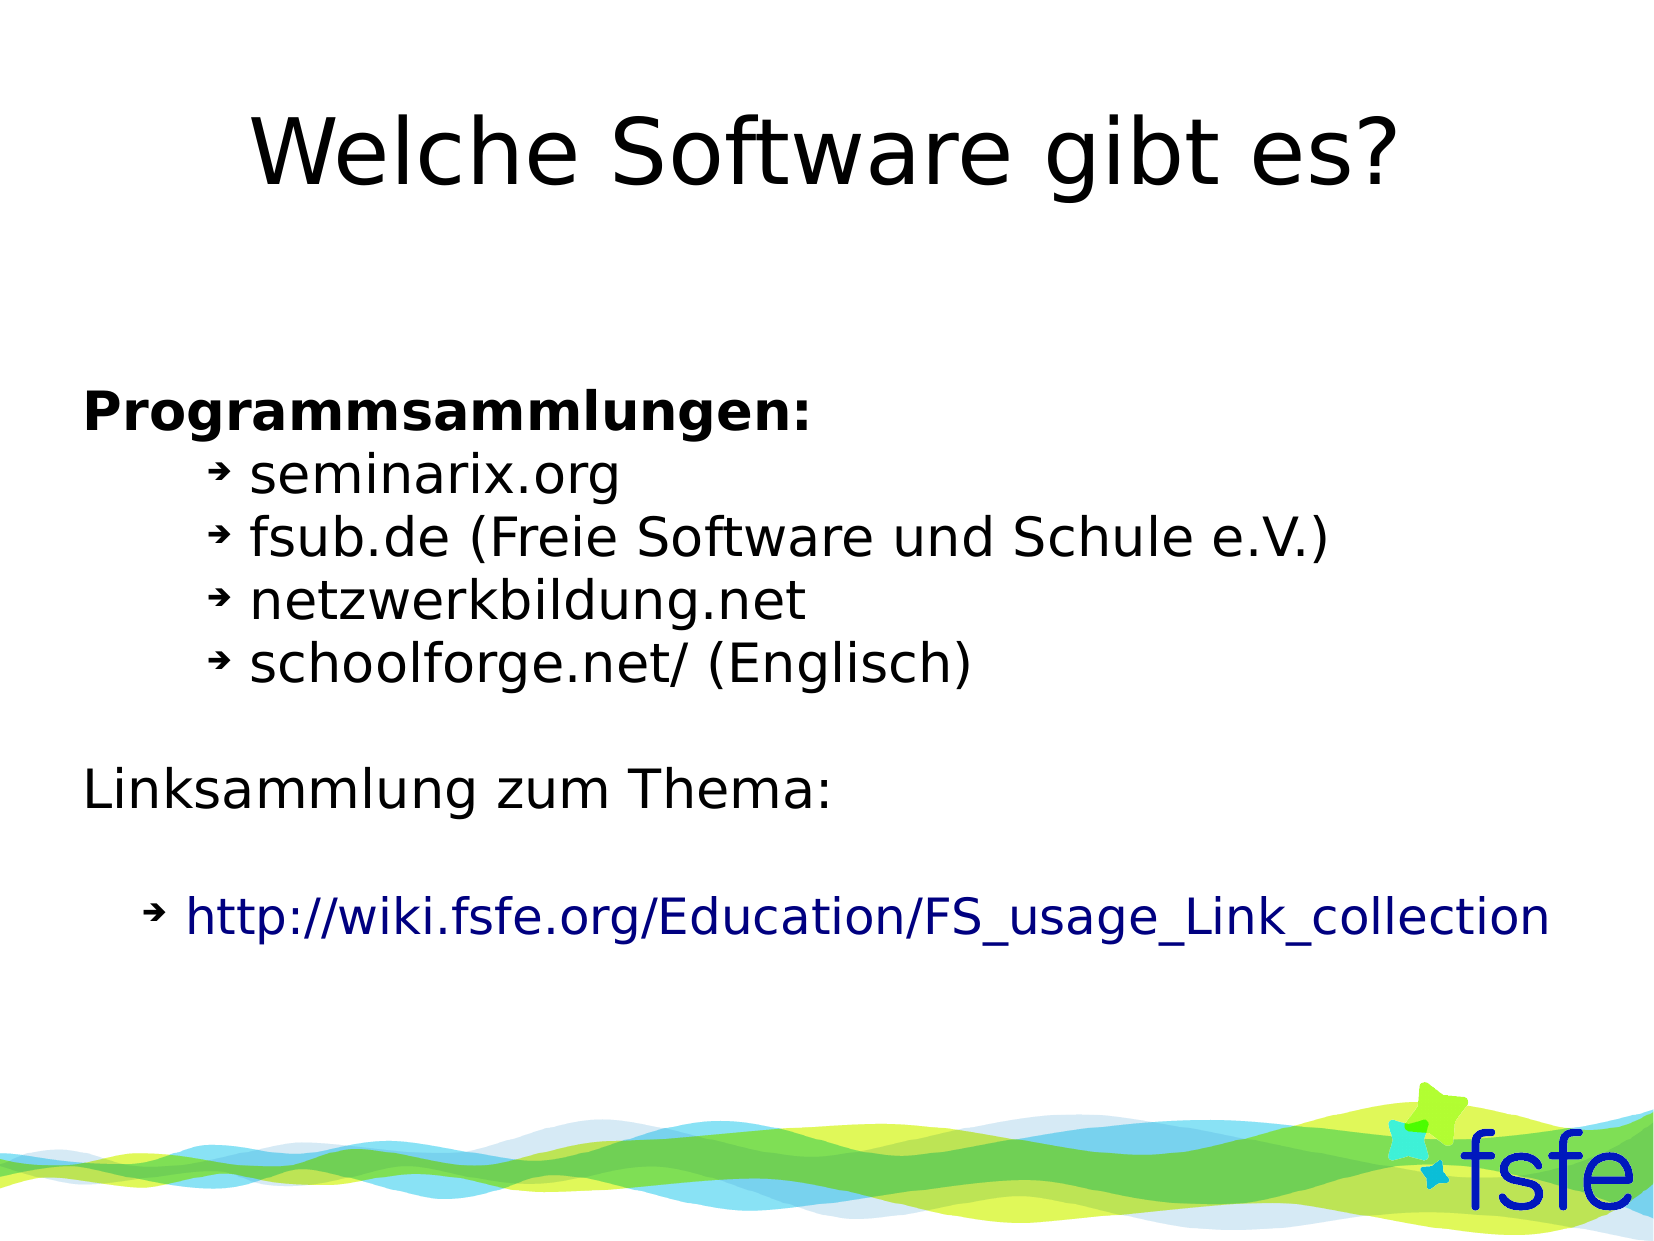

# Welche Software gibt es?
Programmsammlungen:
 seminarix.org
 fsub.de (Freie Software und Schule e.V.)
 netzwerkbildung.net
 schoolforge.net/ (Englisch)
Linksammlung zum Thema:
 http://wiki.fsfe.org/Education/FS_usage_Link_collection